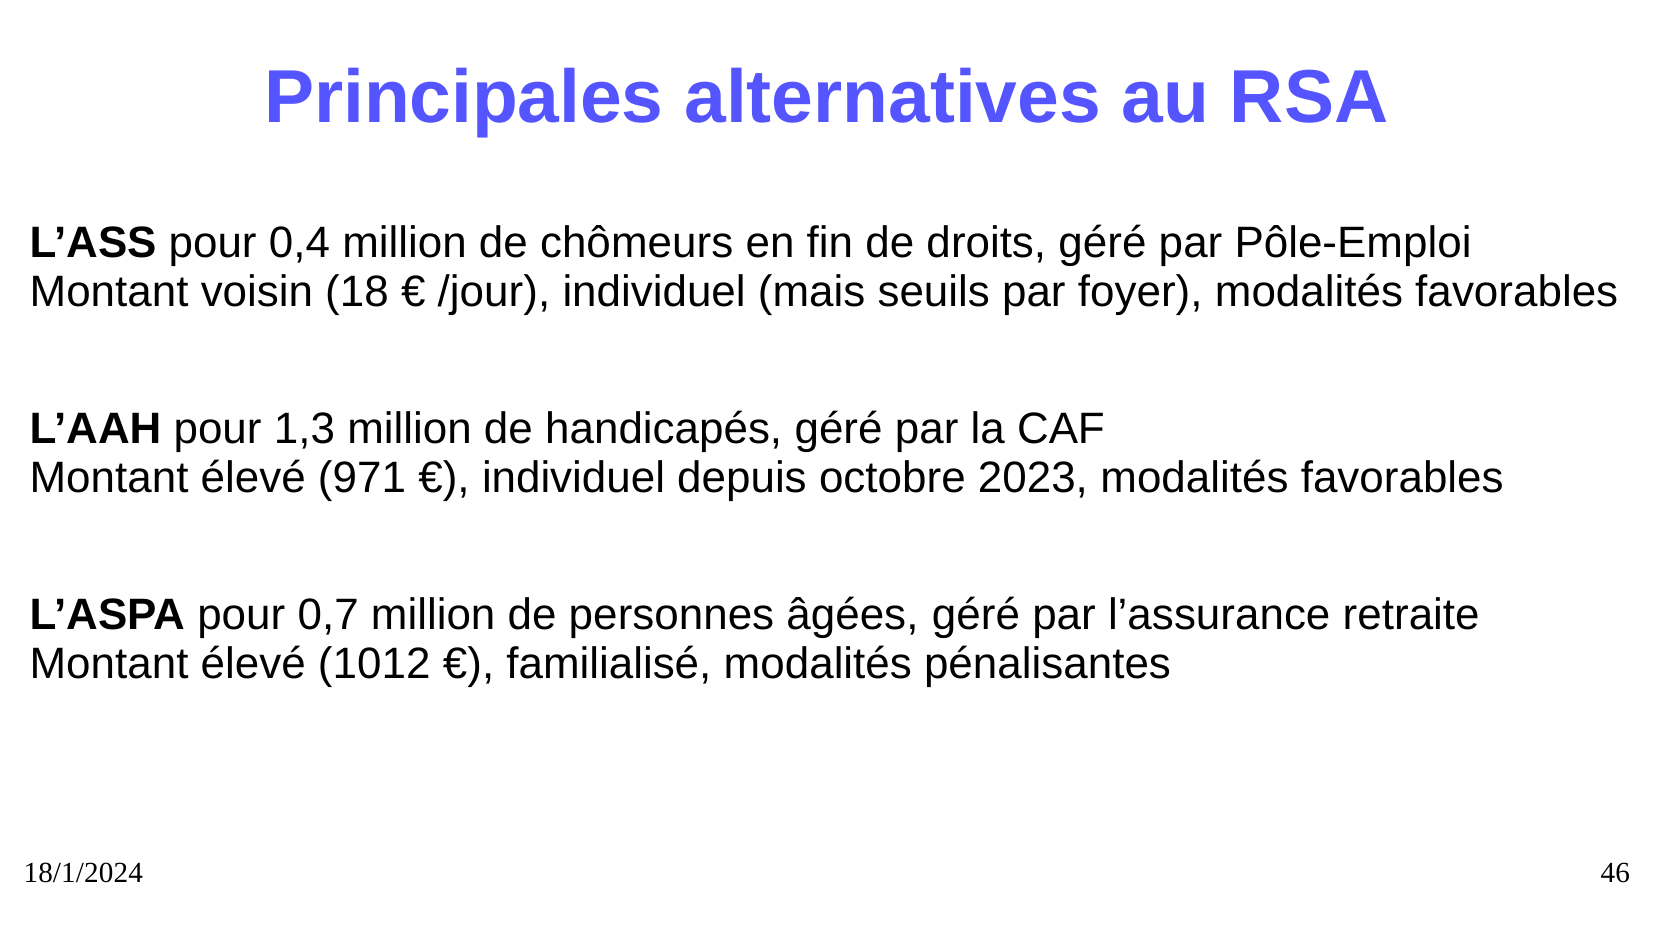

# Principales alternatives au RSA
L’ASS pour 0,4 million de chômeurs en fin de droits, géré par Pôle-Emploi
Montant voisin (18 € /jour), individuel (mais seuils par foyer), modalités favorables
L’AAH pour 1,3 million de handicapés, géré par la CAF
Montant élevé (971 €), individuel depuis octobre 2023, modalités favorables
L’ASPA pour 0,7 million de personnes âgées, géré par l’assurance retraite
Montant élevé (1012 €), familialisé, modalités pénalisantes
18/1/2024
46